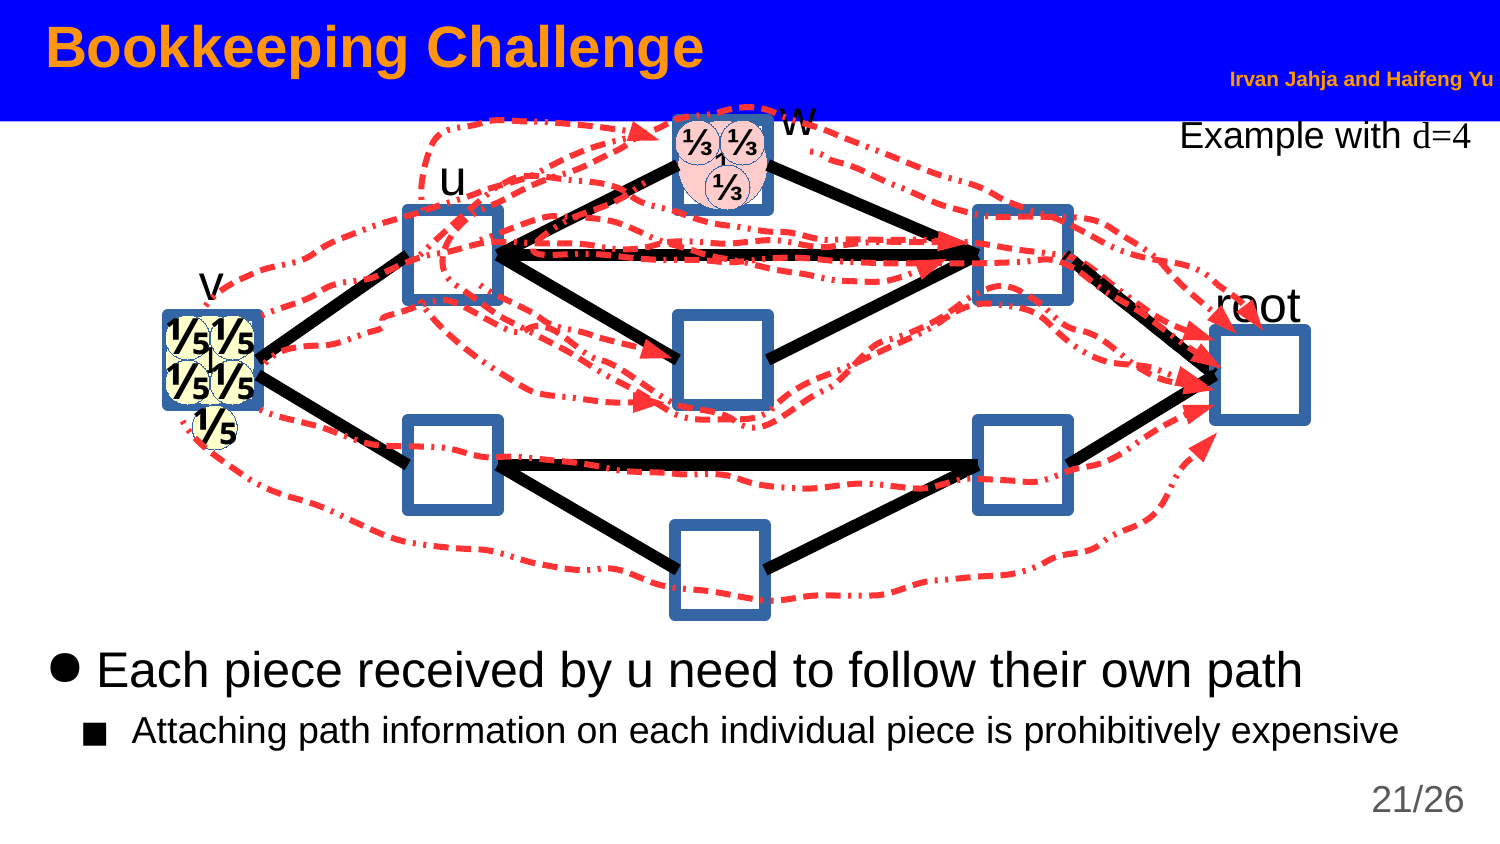

# Bookkeeping Challenge
w
Example with d=4
⅓
1
⅓
u
⅓
v
root
1
⅕
⅕
⅕
⅕
⅕
Each piece received by u need to follow their own path
Attaching path information on each individual piece is prohibitively expensive
21